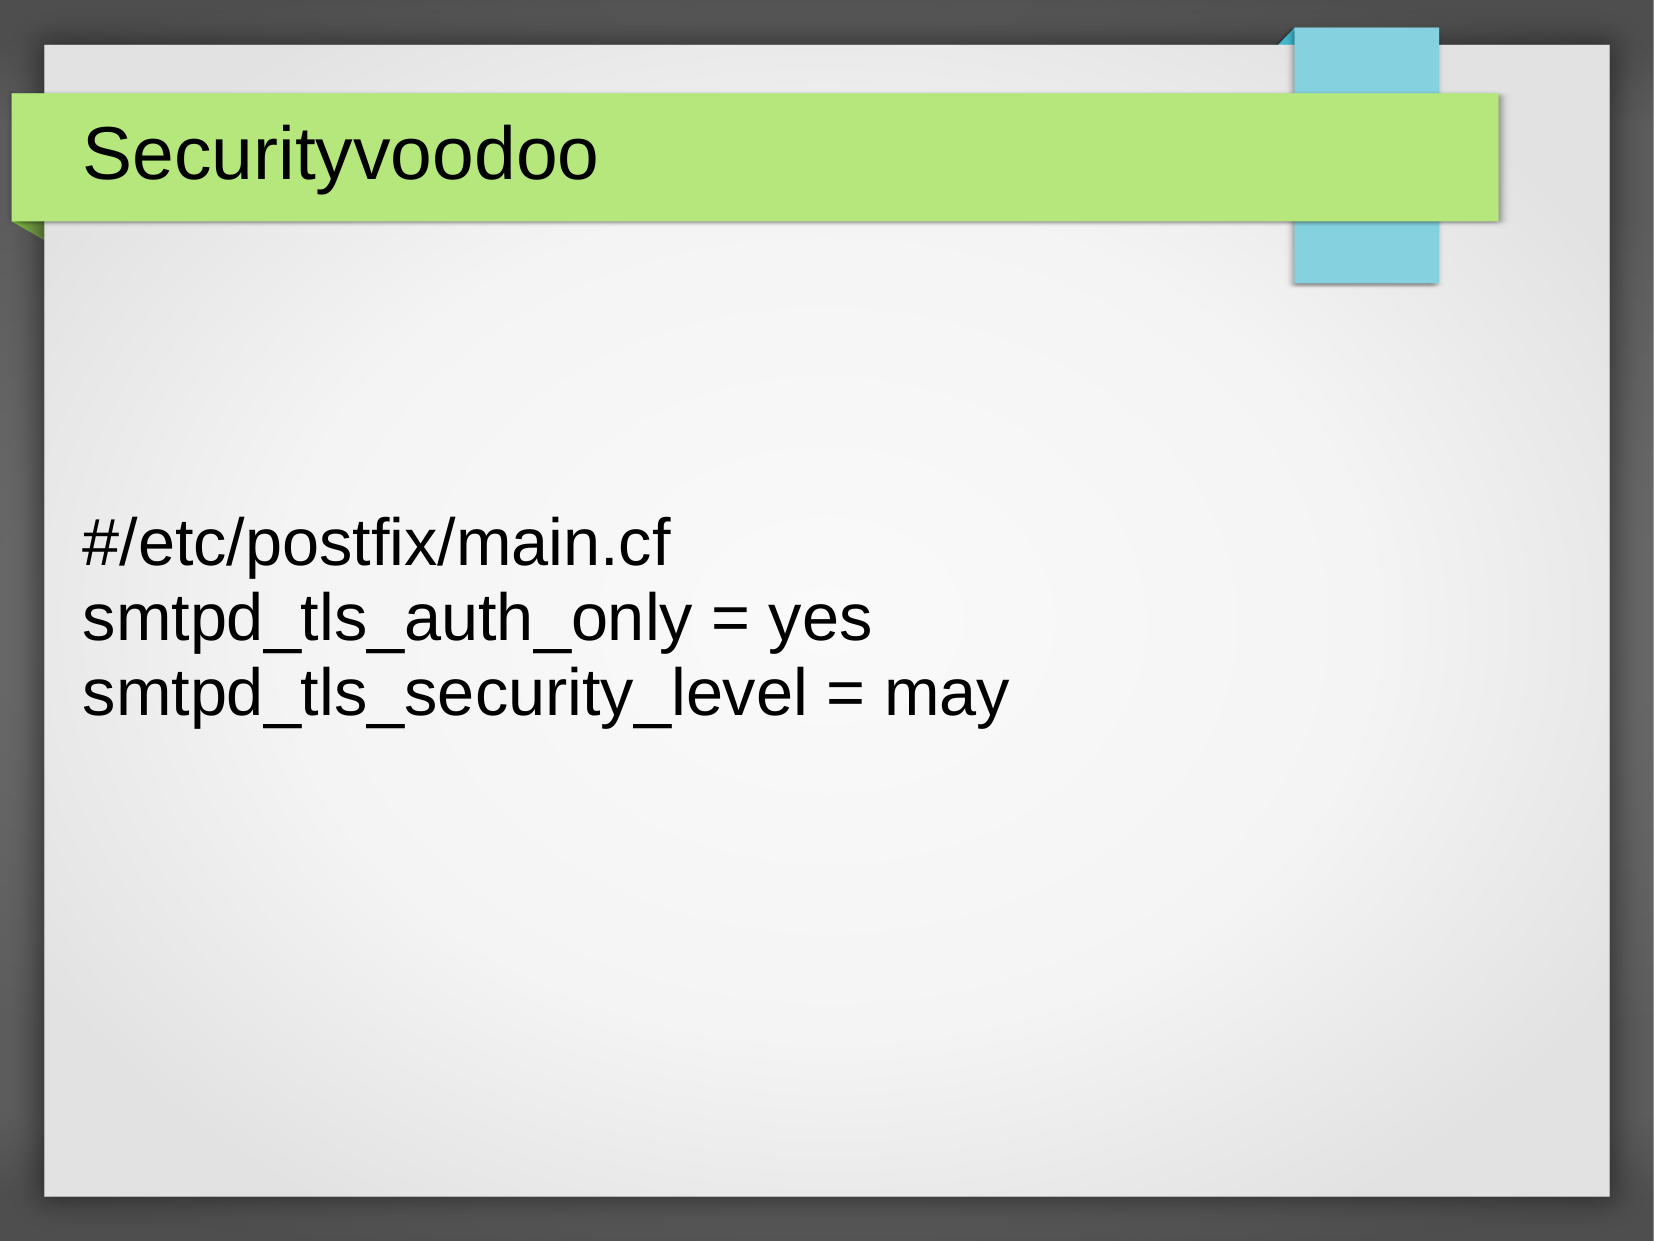

# Securityvoodoo
#/etc/postfix/main.cf
smtpd_tls_auth_only = yes
smtpd_tls_security_level = may